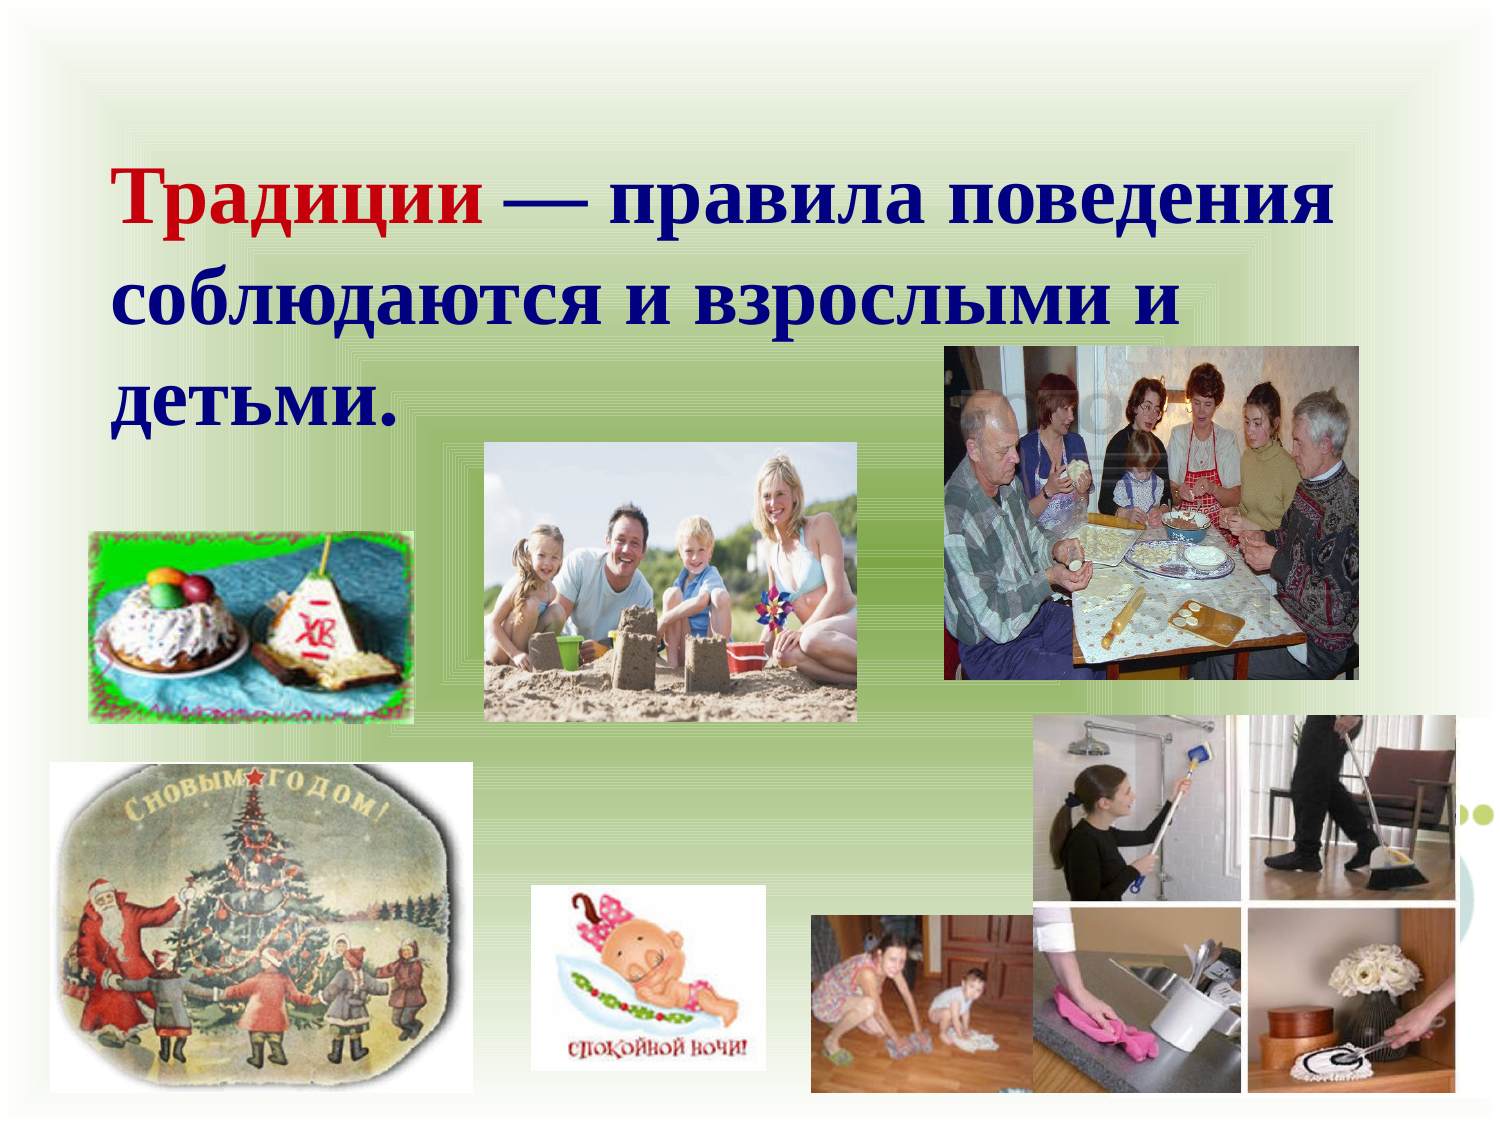

Традиции — правила поведения соблюдаются и взрослыми и детьми.